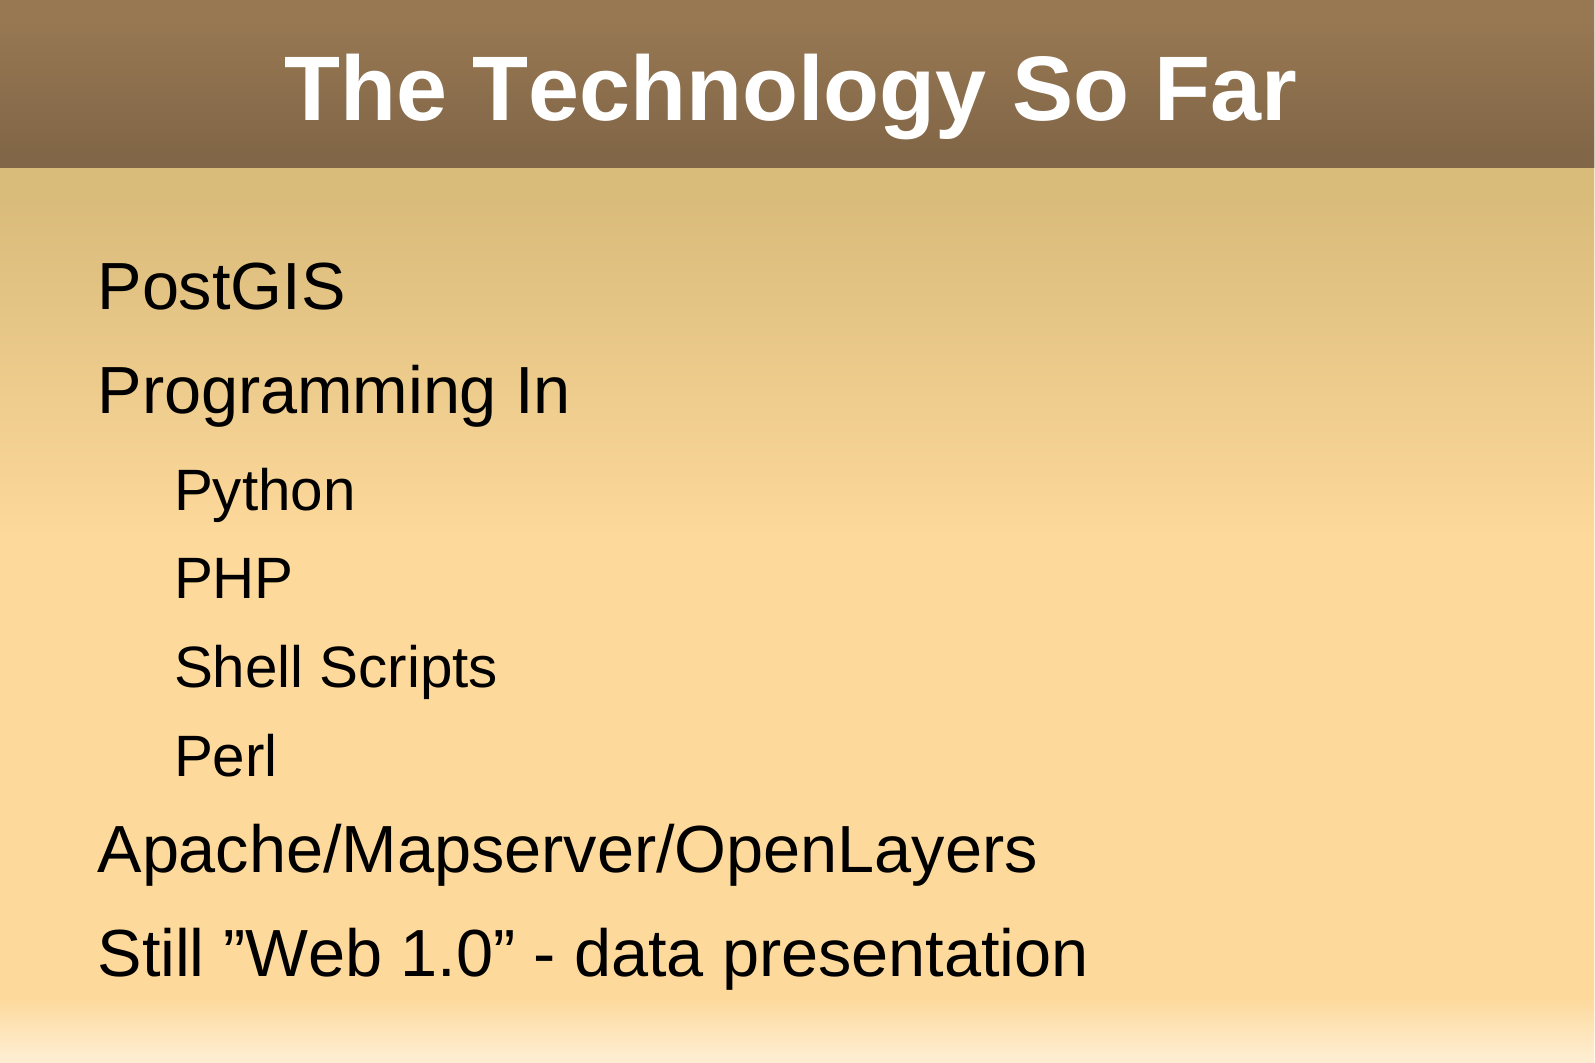

# The Technology So Far
PostGIS
Programming In
Python
PHP
Shell Scripts
Perl
Apache/Mapserver/OpenLayers
Still ”Web 1.0” - data presentation